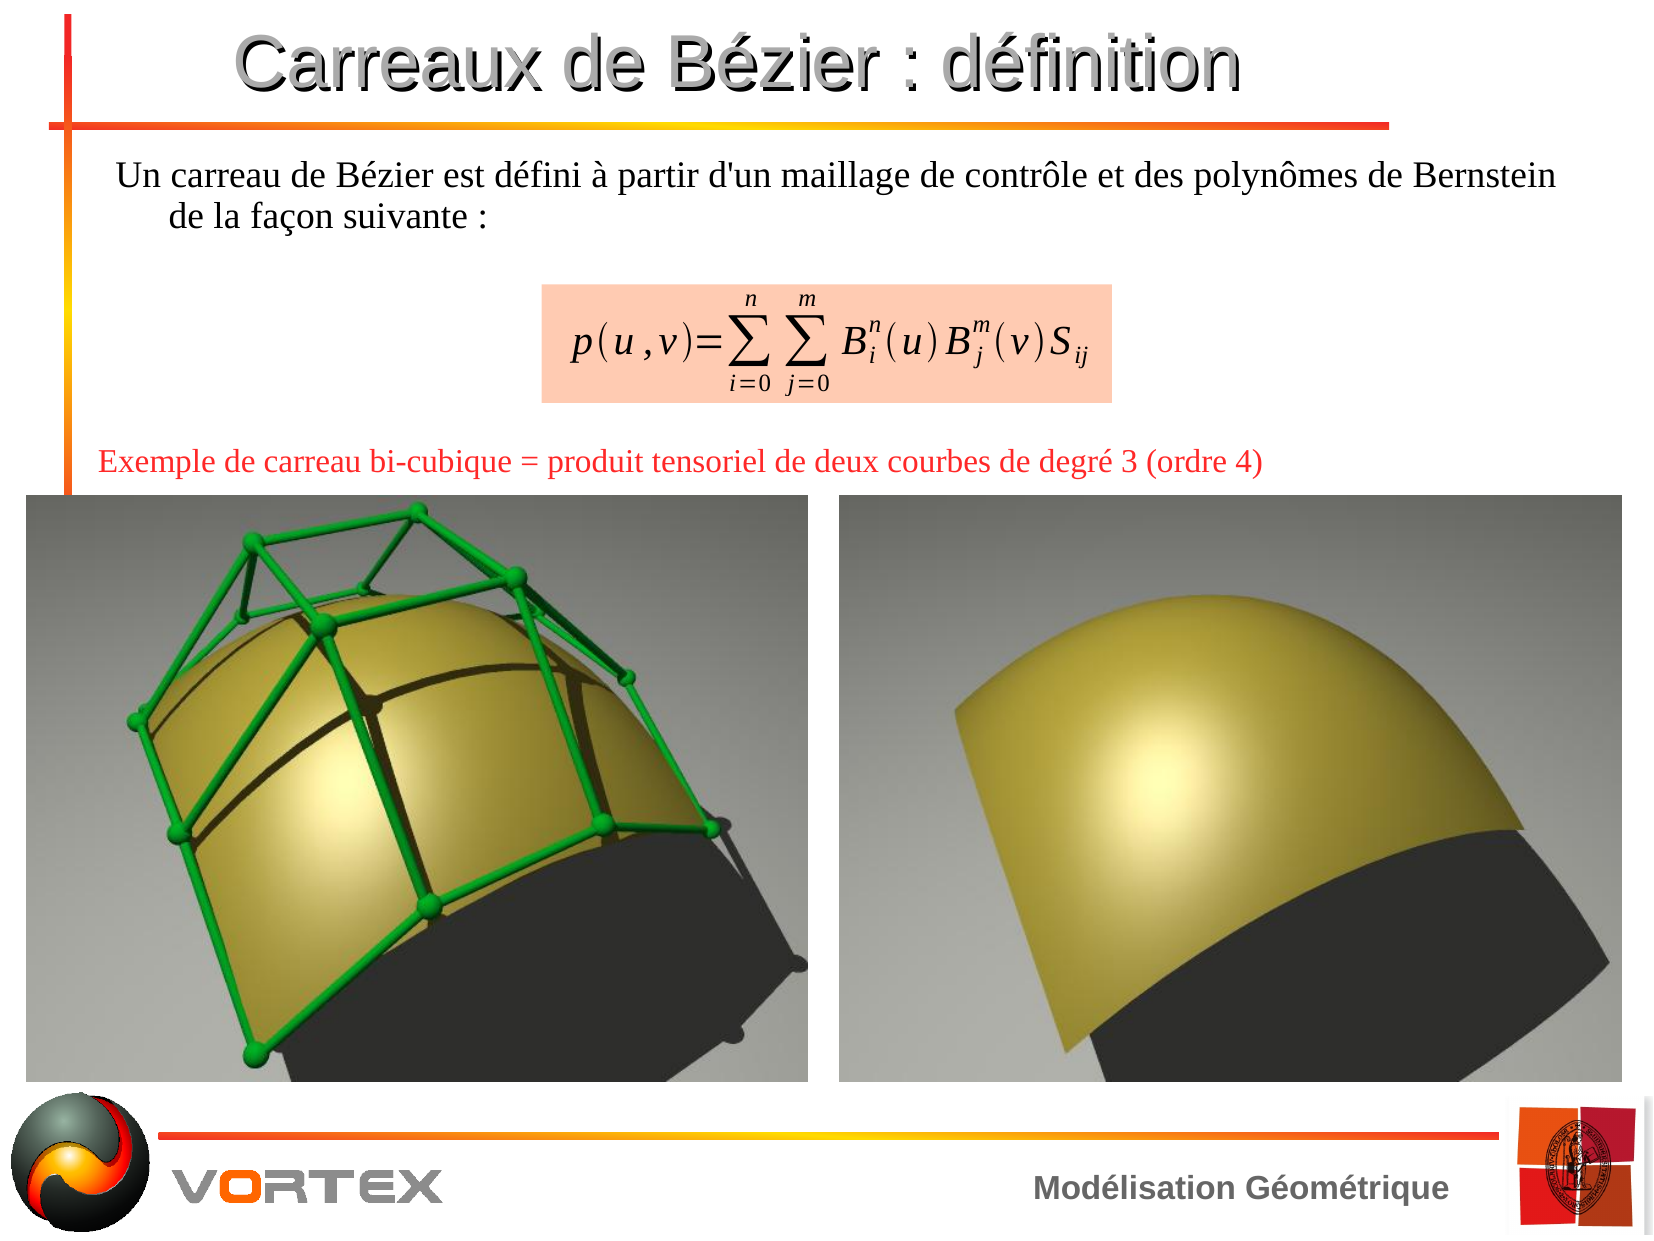

# Carreaux de Bézier : définition
Un carreau de Bézier est défini à partir d'un maillage de contrôle et des polynômes de Bernstein de la façon suivante :
Exemple de carreau bi-cubique = produit tensoriel de deux courbes de degré 3 (ordre 4)